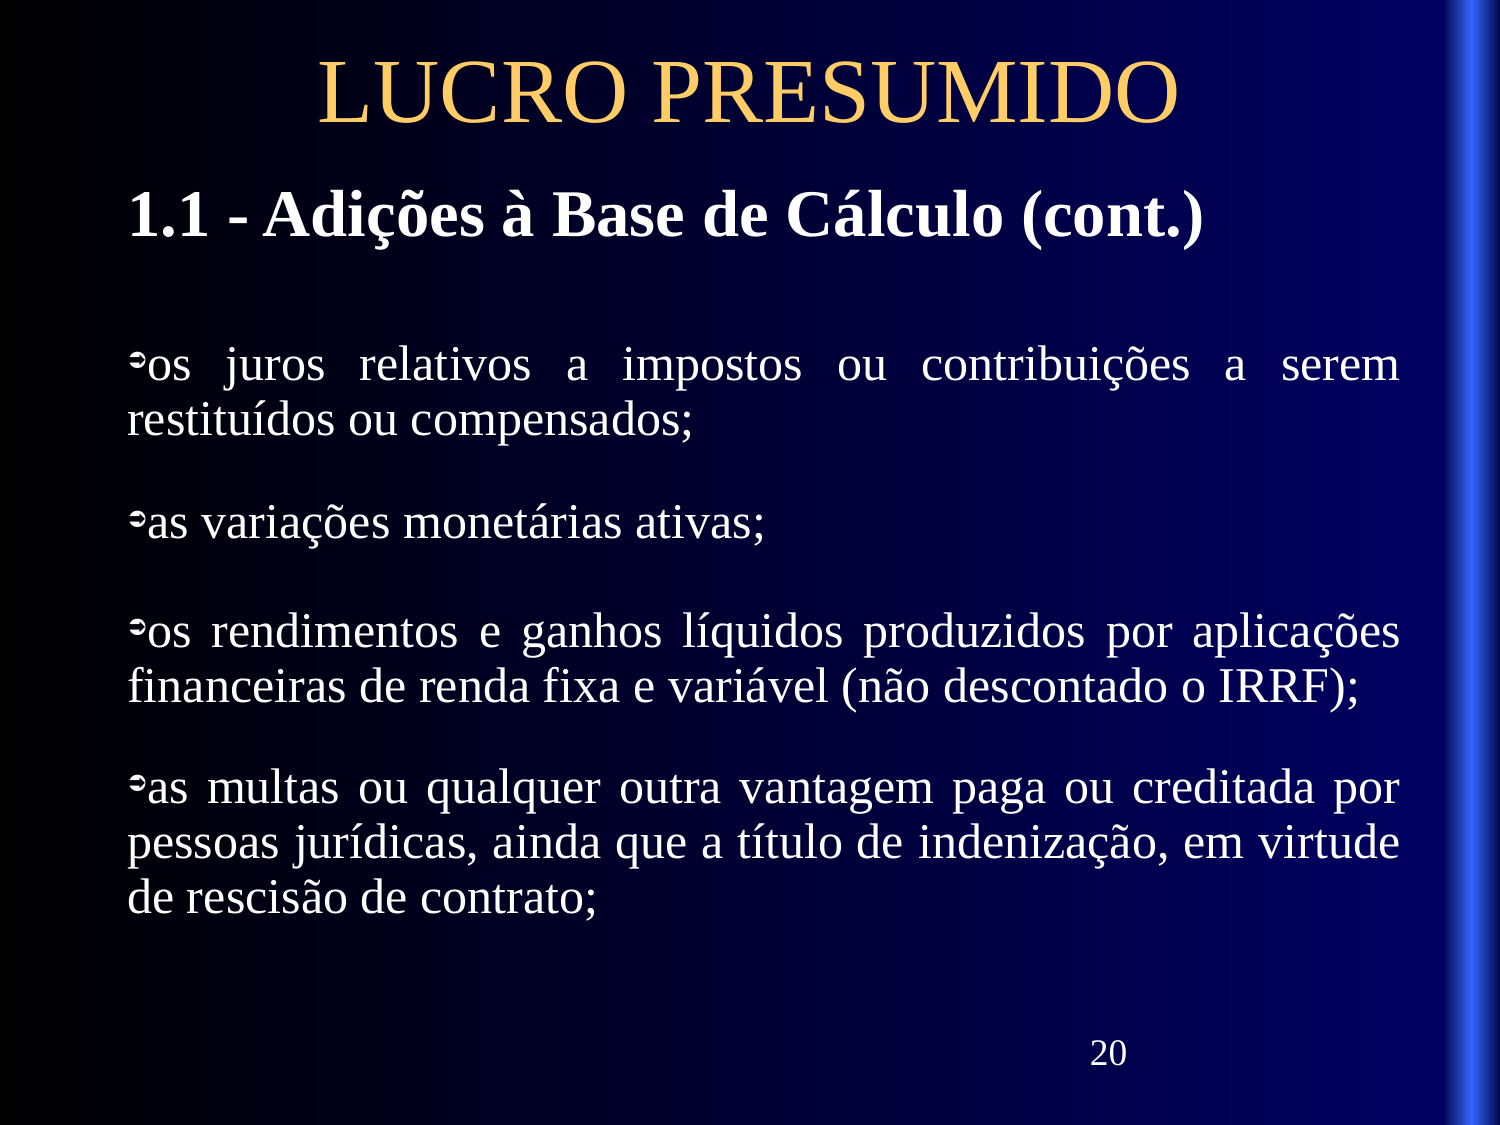

# LUCRO PRESUMIDO
1.1 - Adições à Base de Cálculo (cont.)
os juros relativos a impostos ou contribuições a serem restituídos ou compensados;
as variações monetárias ativas;
os rendimentos e ganhos líquidos produzidos por aplicações financeiras de renda fixa e variável (não descontado o IRRF);
as multas ou qualquer outra vantagem paga ou creditada por pessoas jurídicas, ainda que a título de indenização, em virtude de rescisão de contrato;